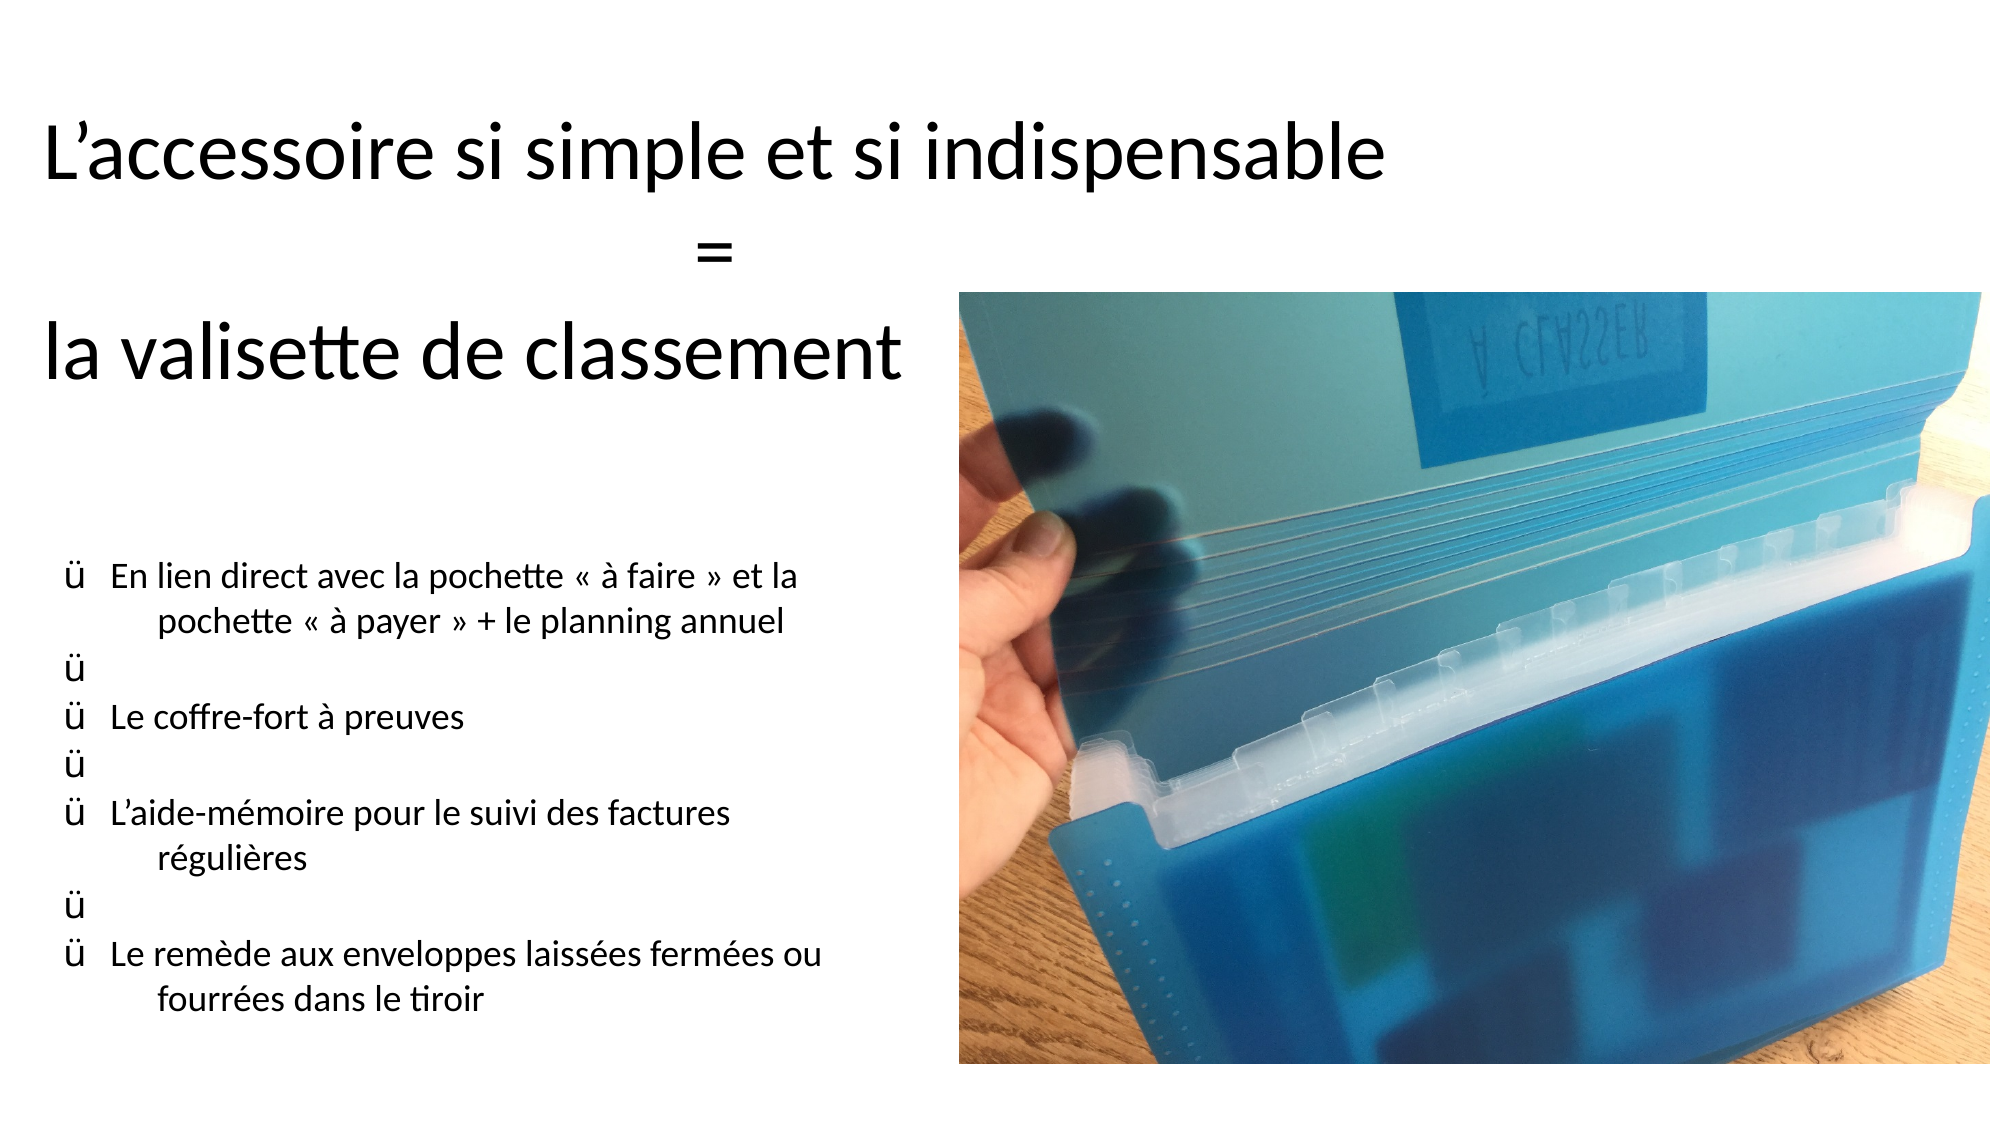

L’accessoire si simple et si indispensable
=
la valisette de classement
En lien direct avec la pochette « à faire » et la pochette « à payer » + le planning annuel
Le coffre-fort à preuves
L’aide-mémoire pour le suivi des factures régulières
Le remède aux enveloppes laissées fermées ou fourrées dans le tiroir